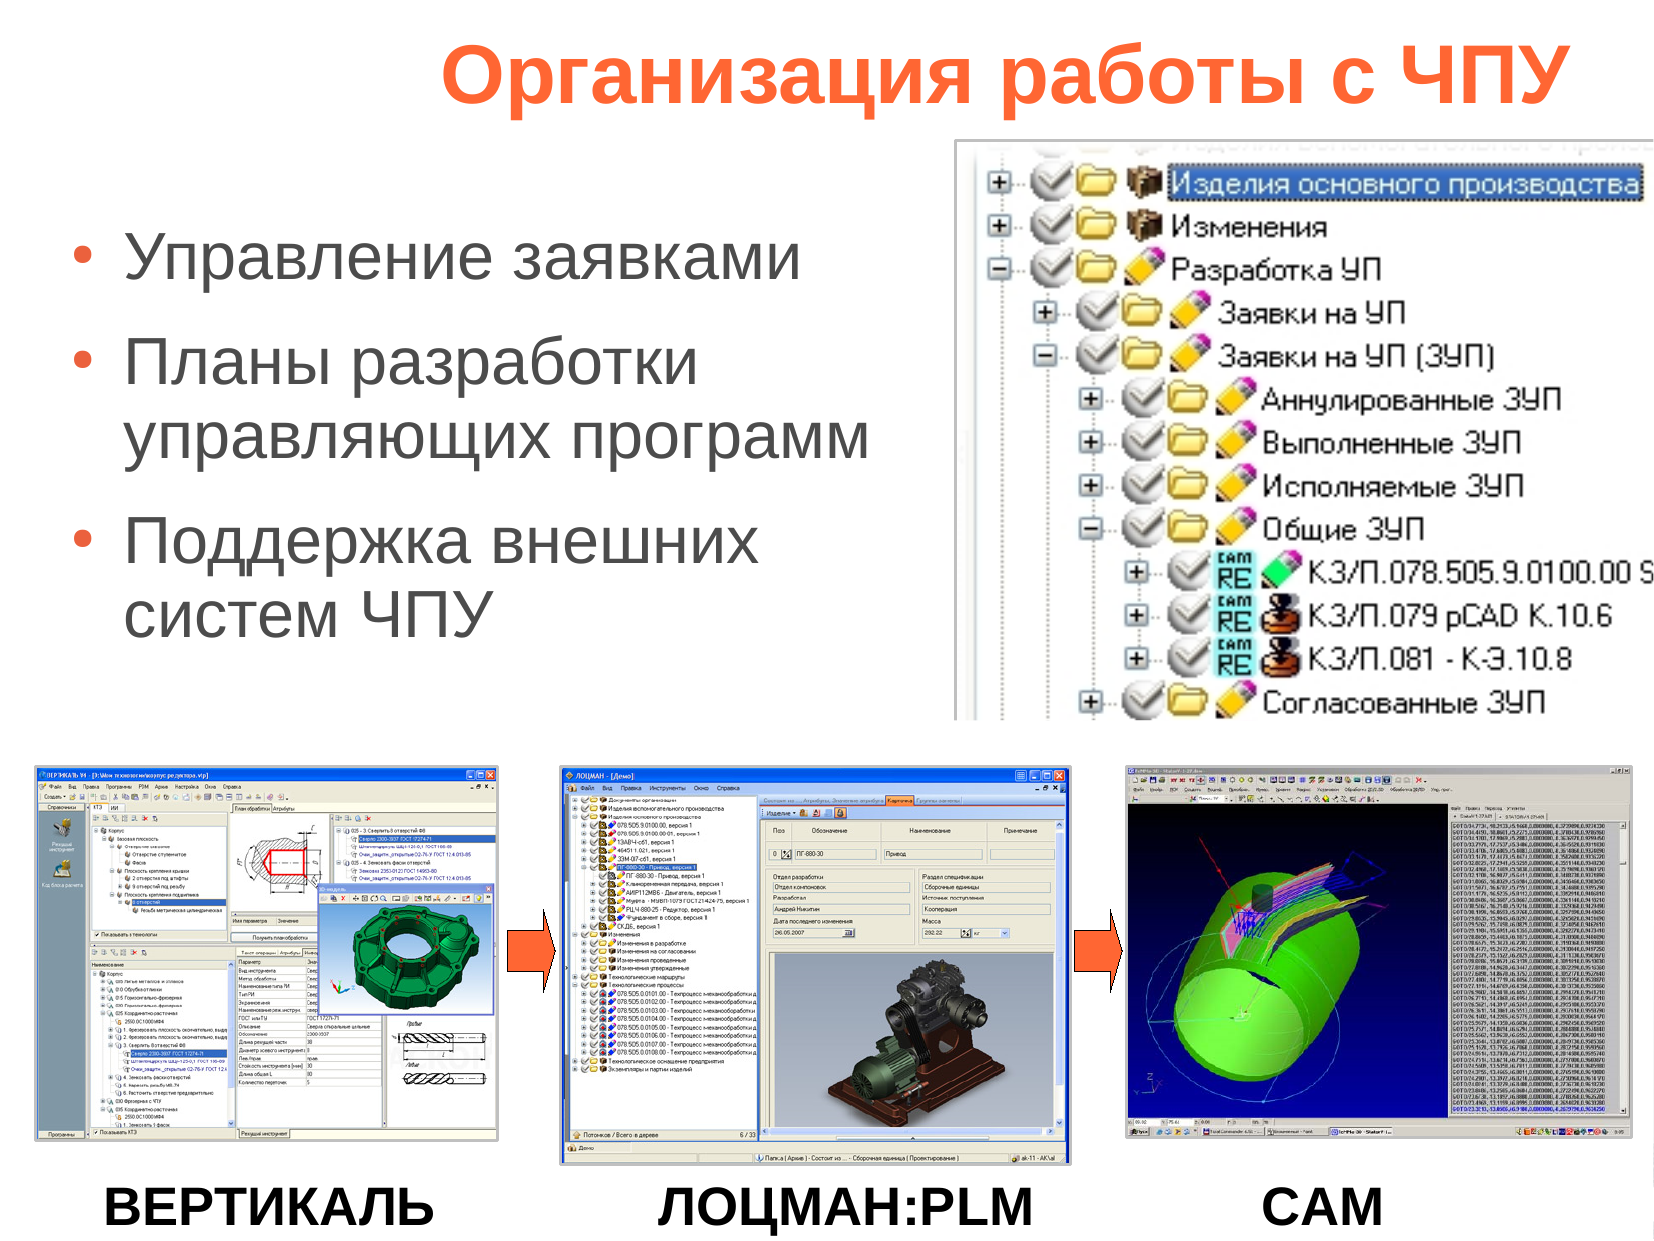

# Организация работы с ЧПУ
Управление заявками
Планы разработки управляющих программ
Поддержка внешних систем ЧПУ
ВЕРТИКАЛЬ
ЛОЦМАН:PLM
CAM